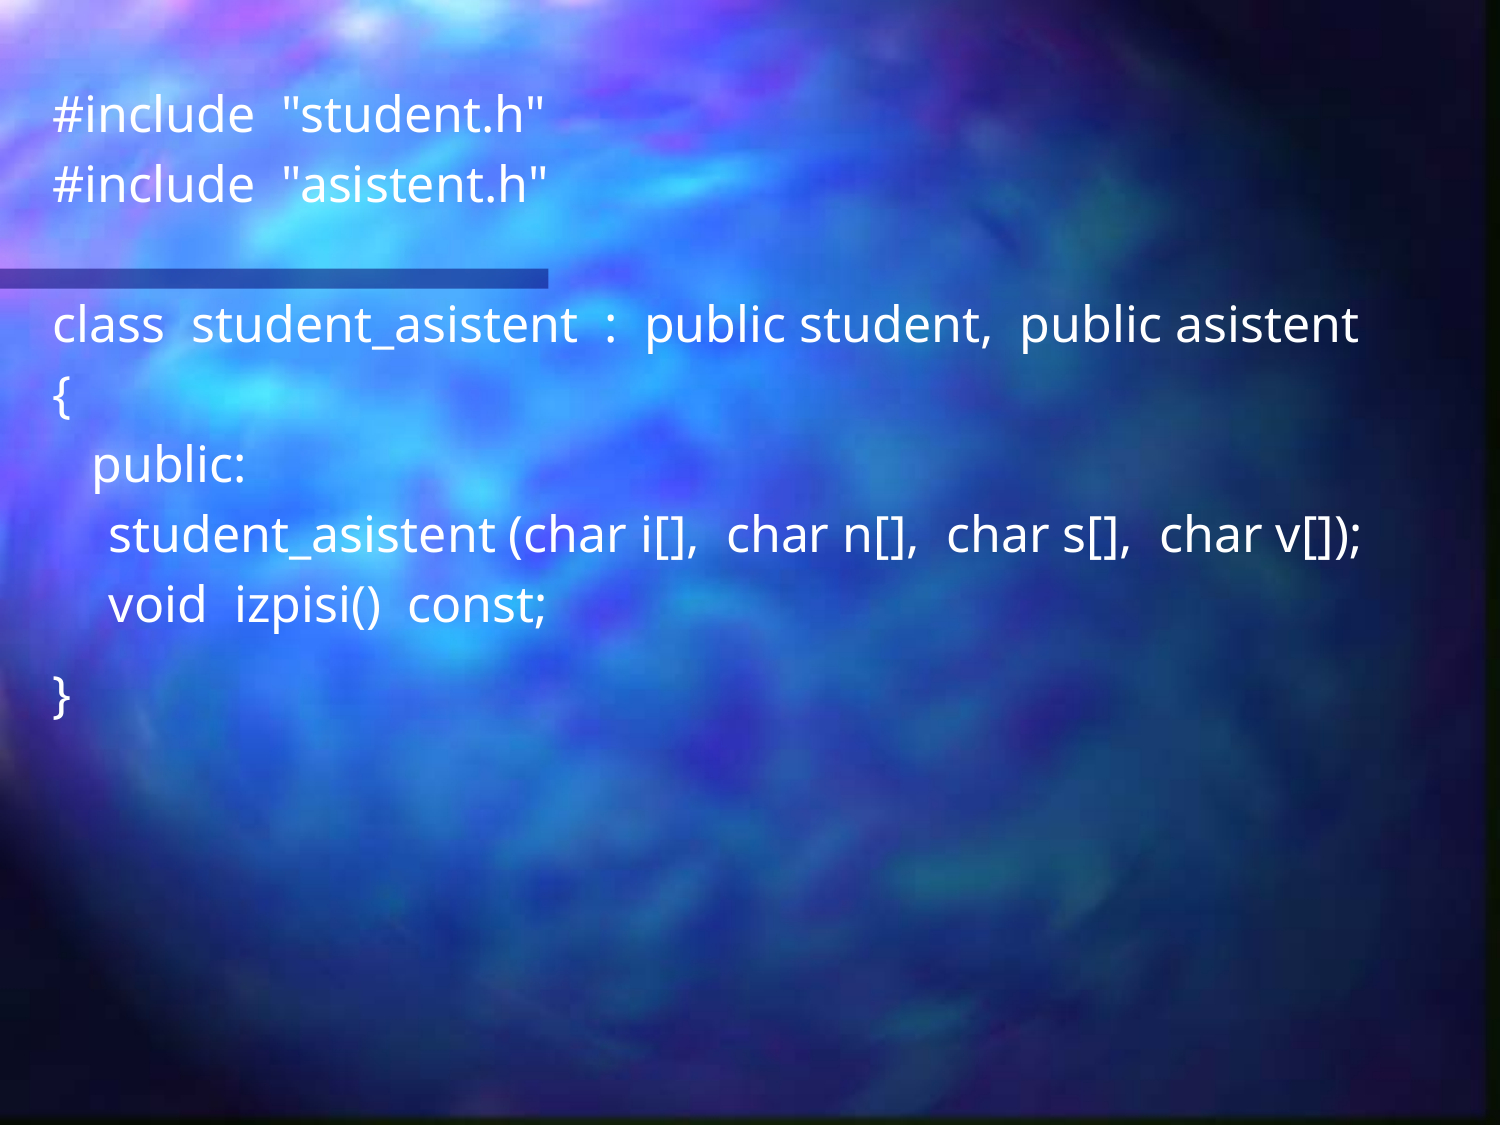

# #include "student.h"
#include "asistent.h"
class student_asistent : public student, public asistent
{
 public:
	student_asistent (char i[], char n[], char s[], char v[]);
	void izpisi() const;
}